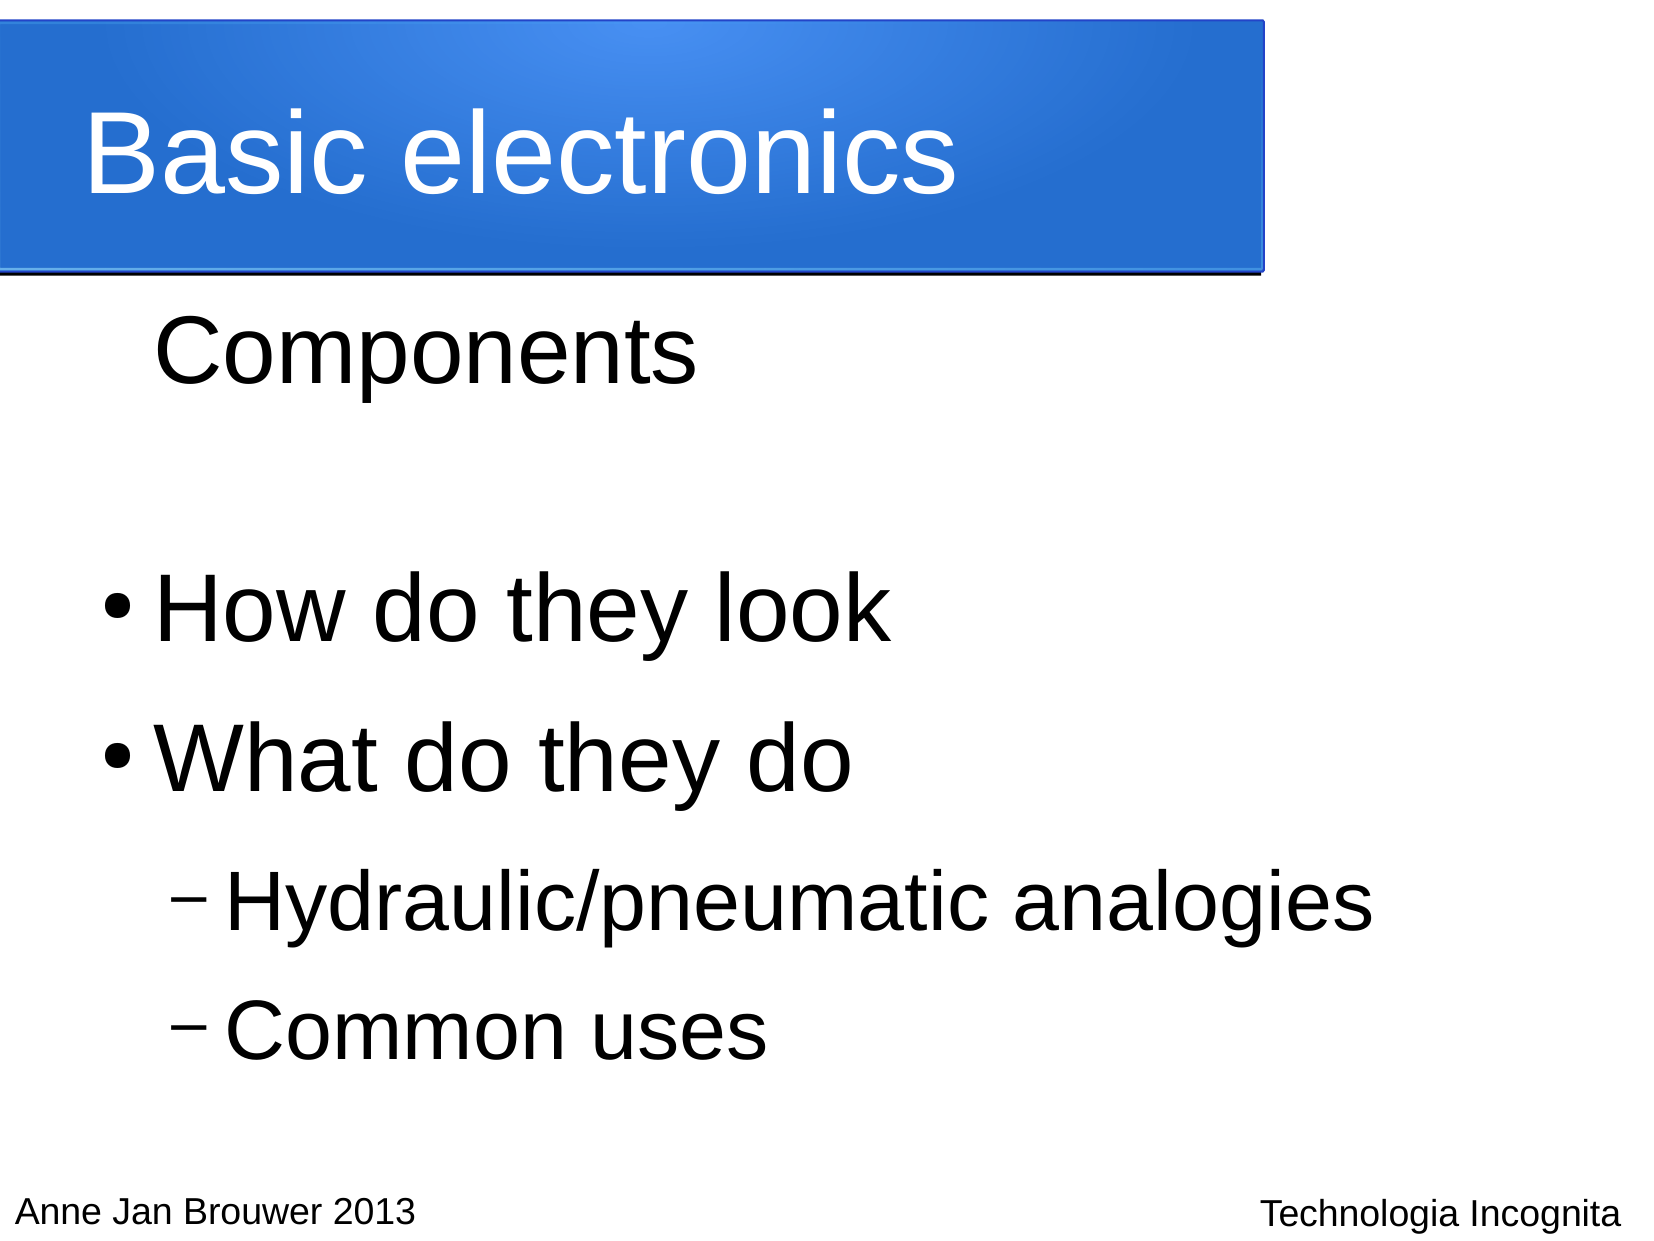

# Basic electronics
Components
How do they look
What do they do
Hydraulic/pneumatic analogies
Common uses
Anne Jan Brouwer 2013
Technologia Incognita